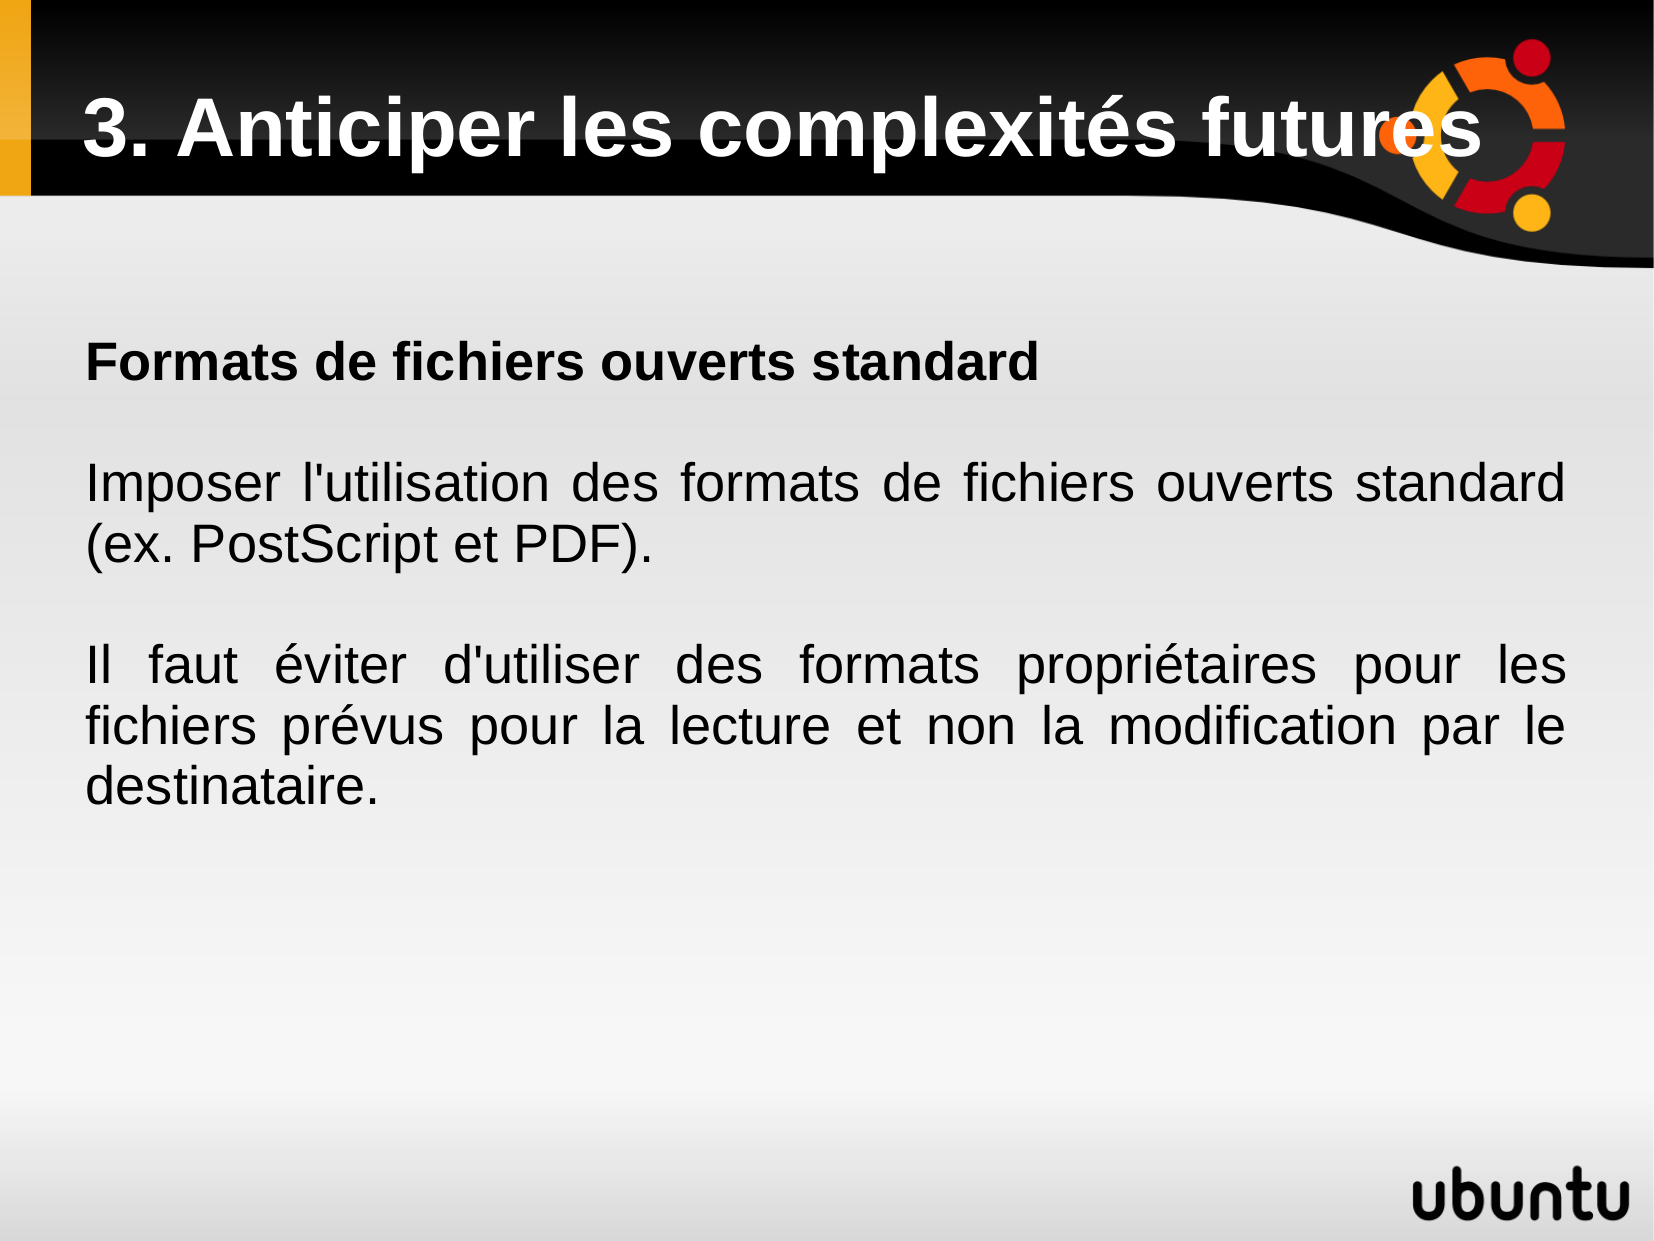

# 3. Anticiper les complexités futures
Formats de fichiers ouverts standard
Imposer l'utilisation des formats de fichiers ouverts standard (ex. PostScript et PDF).
Il faut éviter d'utiliser des formats propriétaires pour les fichiers prévus pour la lecture et non la modification par le destinataire.